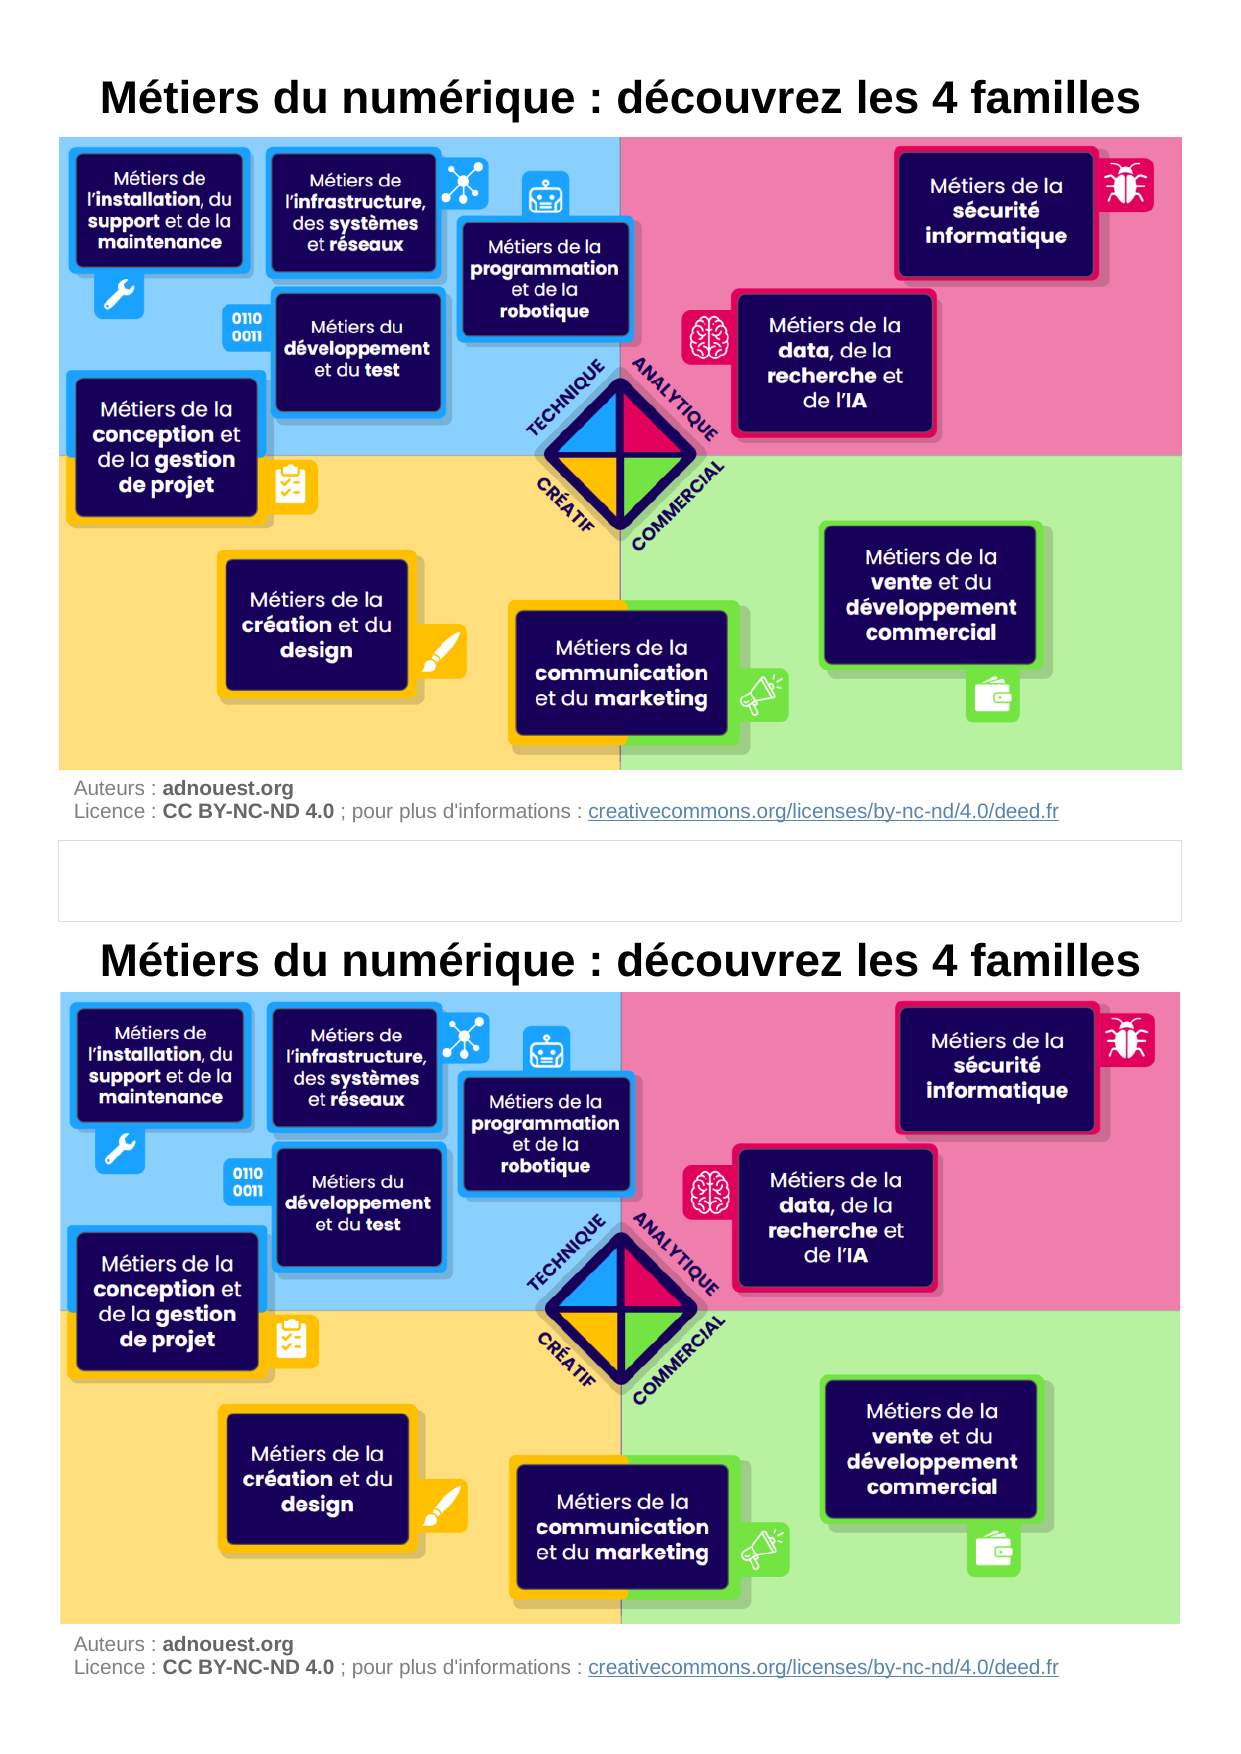

Métiers du numérique : découvrez les 4 familles
Auteurs : adnouest.org
Licence : CC BY-NC-ND 4.0 ; pour plus d'informations : creativecommons.org/licenses/by-nc-nd/4.0/deed.fr
| |
| --- |
Métiers du numérique : découvrez les 4 familles
Auteurs : adnouest.org
Licence : CC BY-NC-ND 4.0 ; pour plus d'informations : creativecommons.org/licenses/by-nc-nd/4.0/deed.fr